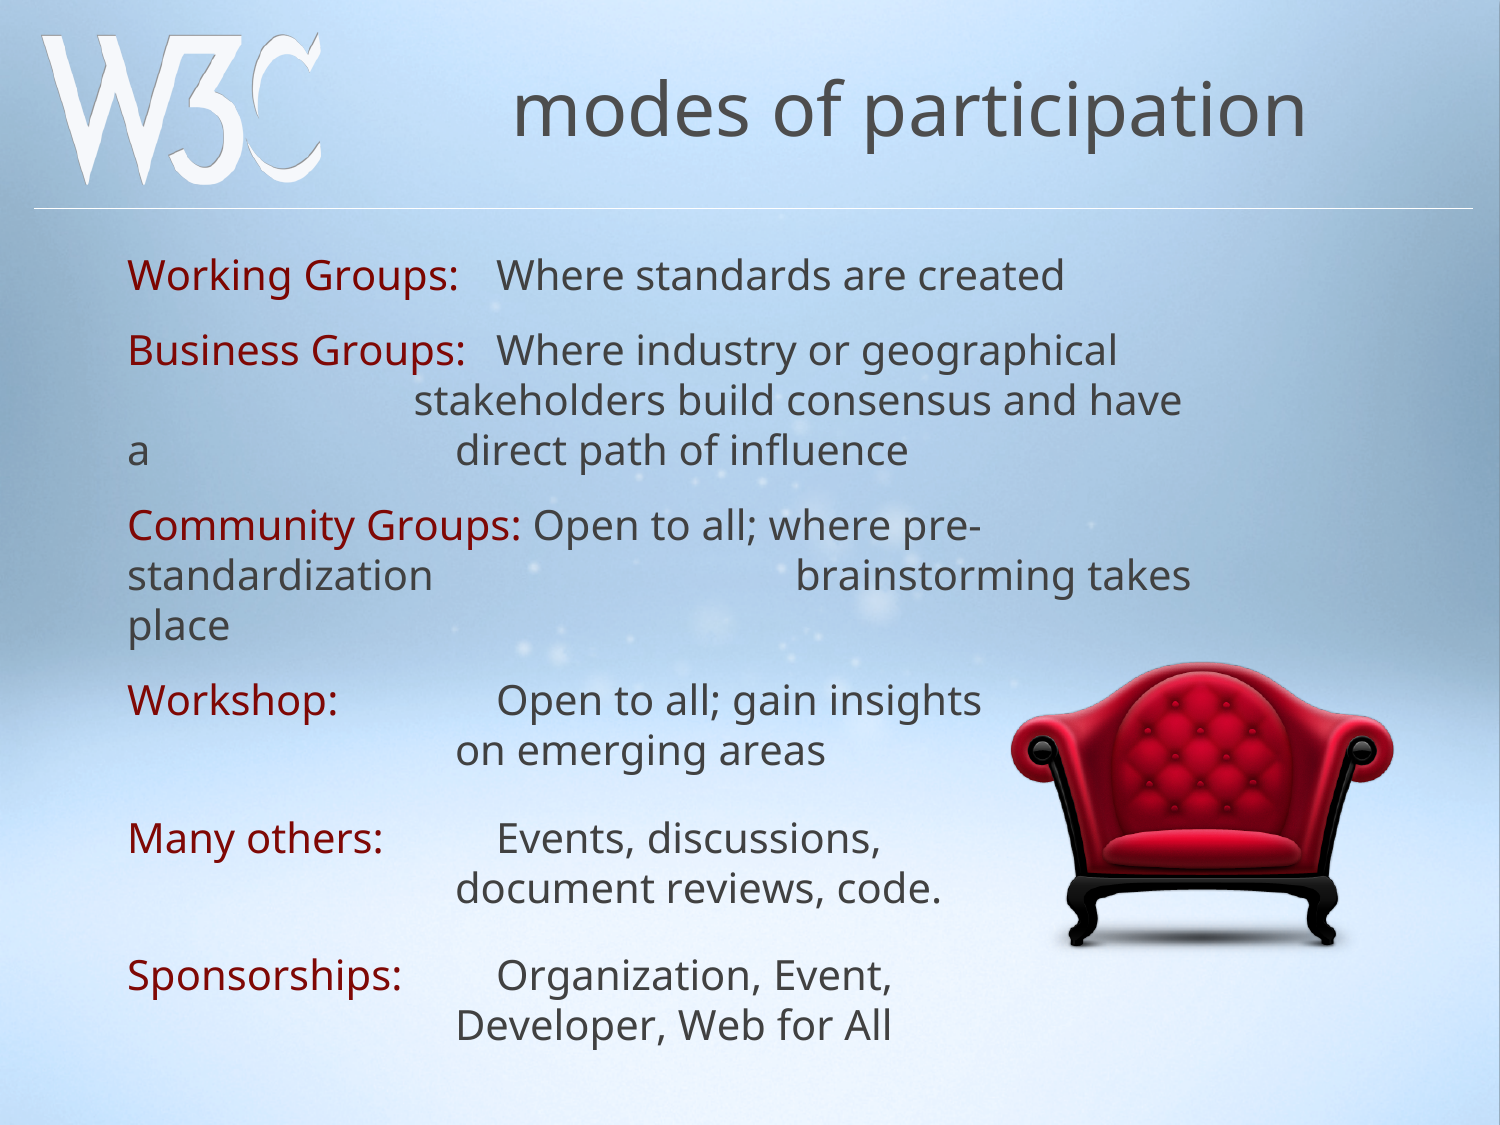

modes of participation
Working Groups: 	Where standards are created
Business Groups: 	Where industry or geographical 								stakeholders build consensus and have a 								direct path of influence
Community Groups: Open to all; where pre-standardization 								brainstorming takes place
Workshop: 				Open to all; gain insights
								on emerging areas
Many others: 			Events, discussions,
								document reviews, code.
Sponsorships: 			Organization, Event,
								Developer, Web for All